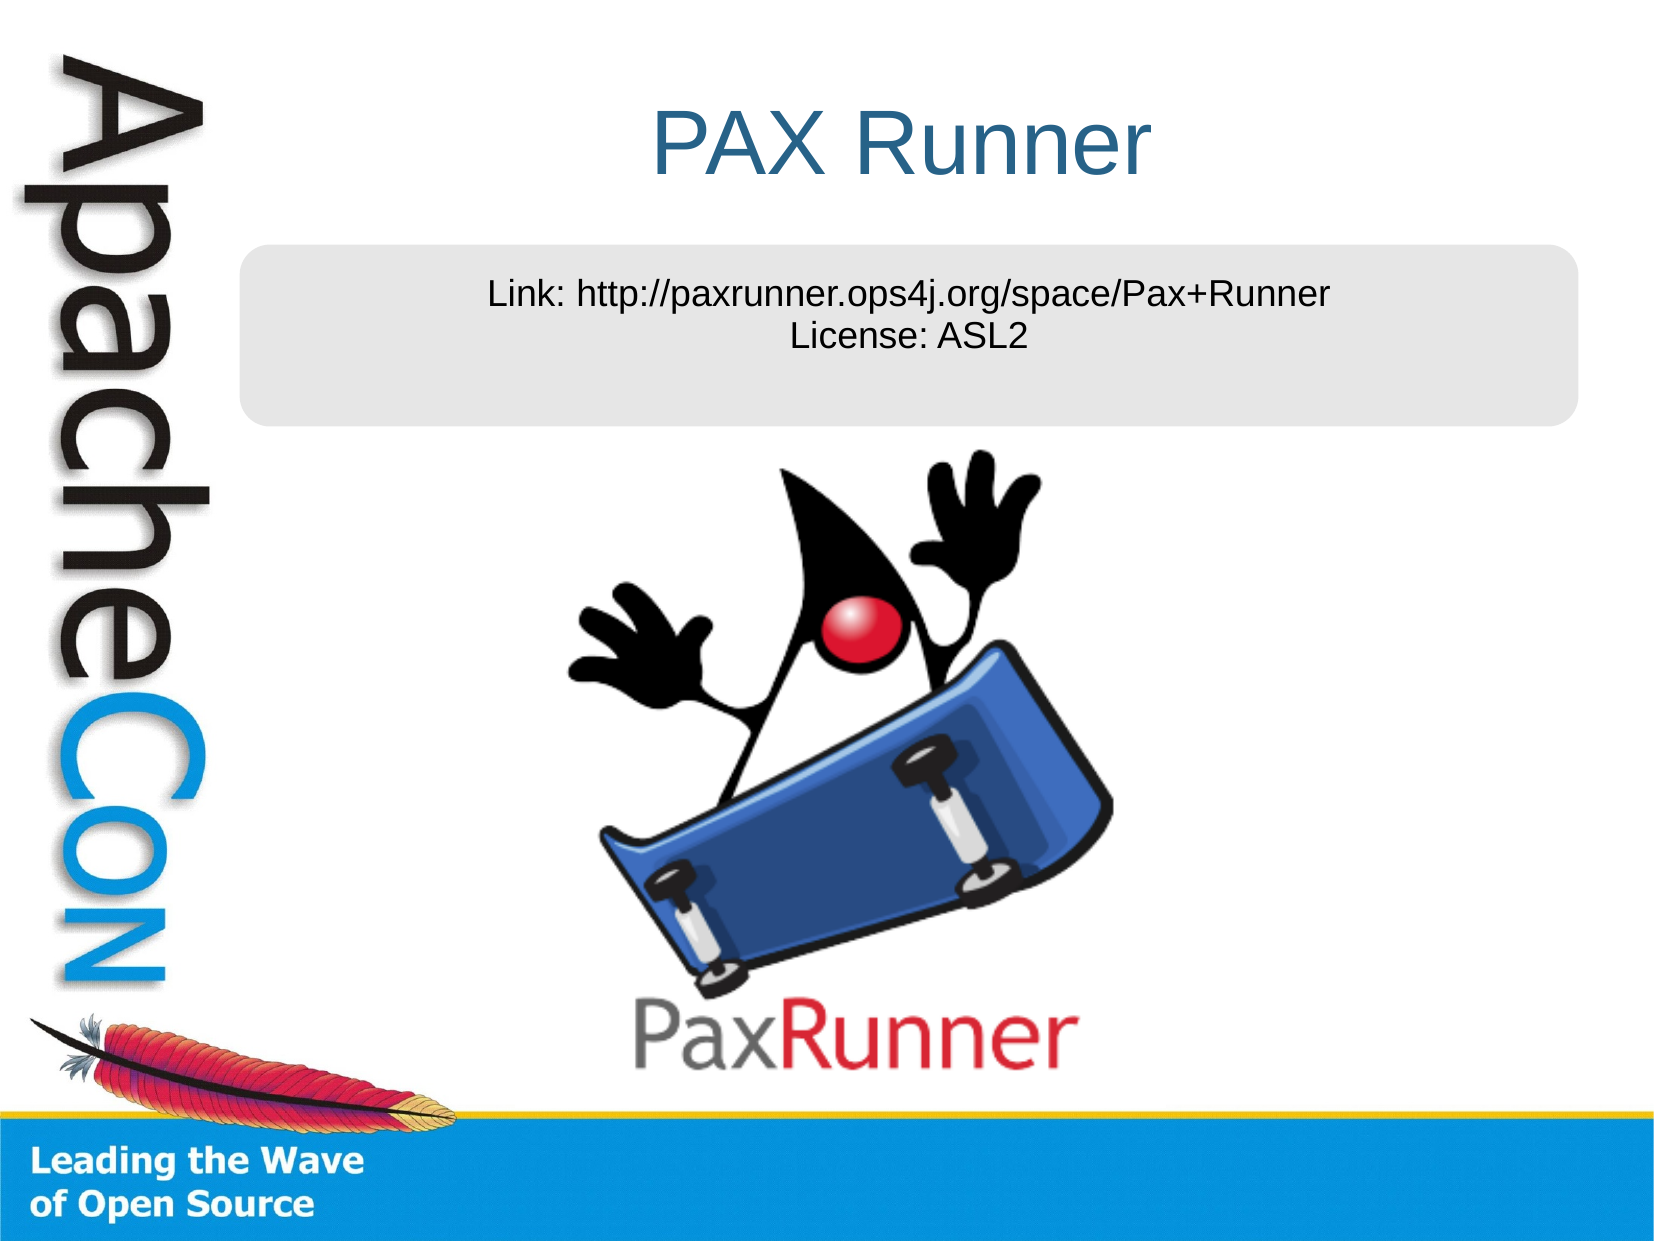

# PAX Runner
Link: http://paxrunner.ops4j.org/space/Pax+Runner
License: ASL2